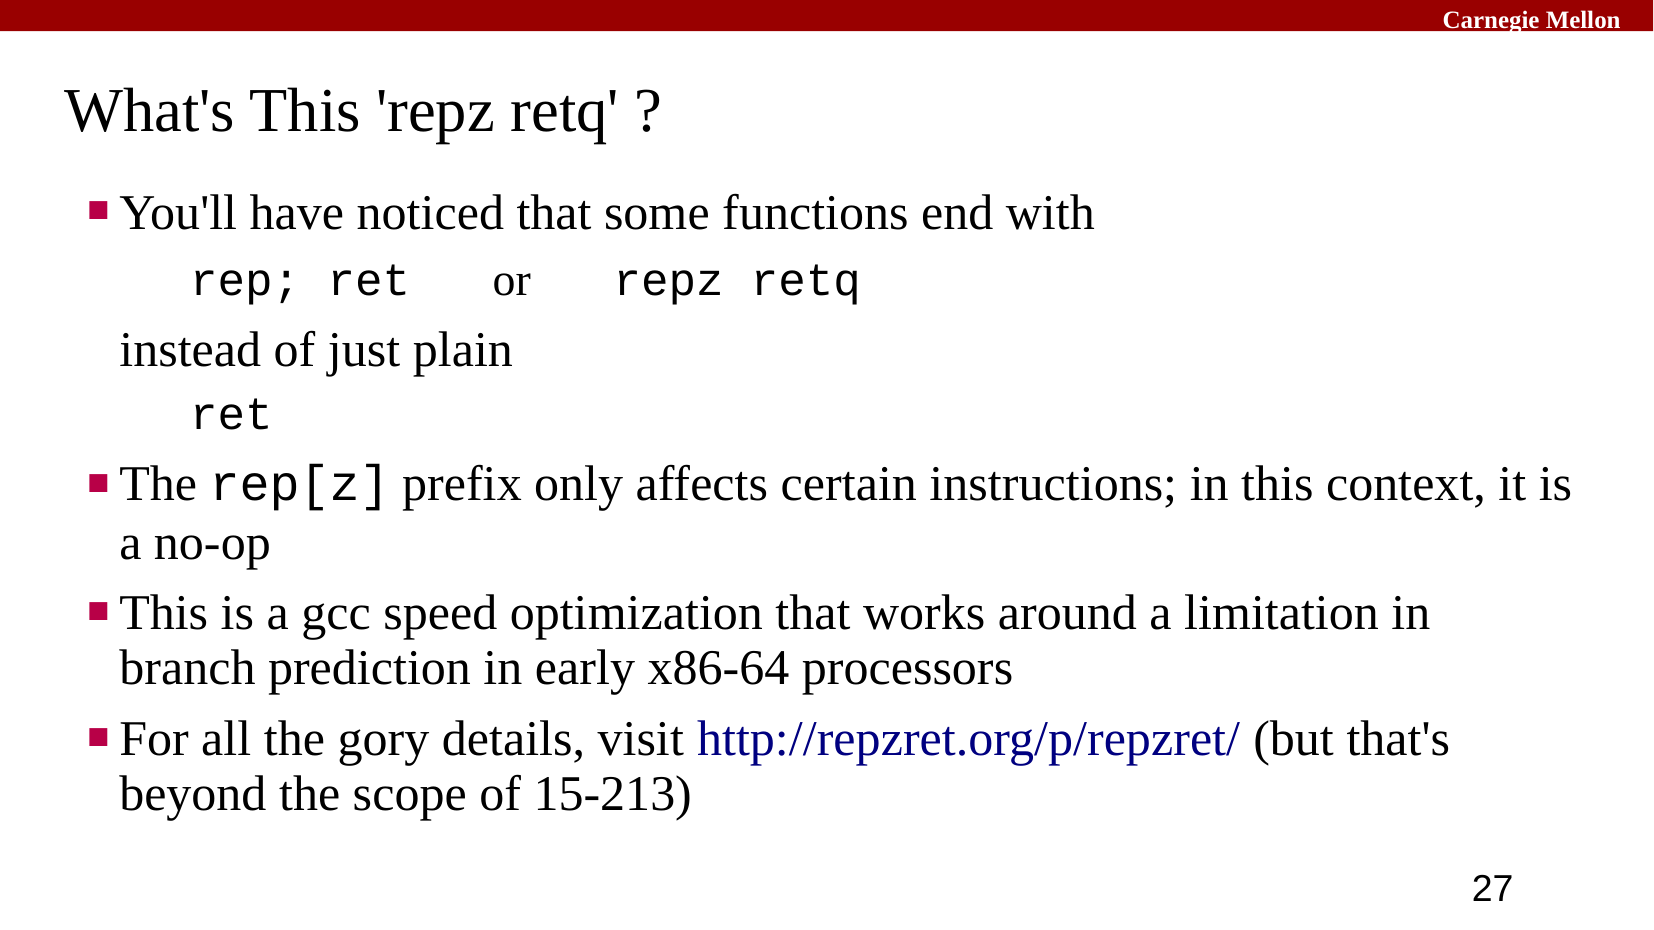

# What's This 'repz retq' ?
You'll have noticed that some functions end with
rep; ret or repz retq
instead of just plain
ret
The rep[z] prefix only affects certain instructions; in this context, it is a no-op
This is a gcc speed optimization that works around a limitation in branch prediction in early x86-64 processors
For all the gory details, visit http://repzret.org/p/repzret/ (but that's beyond the scope of 15-213)